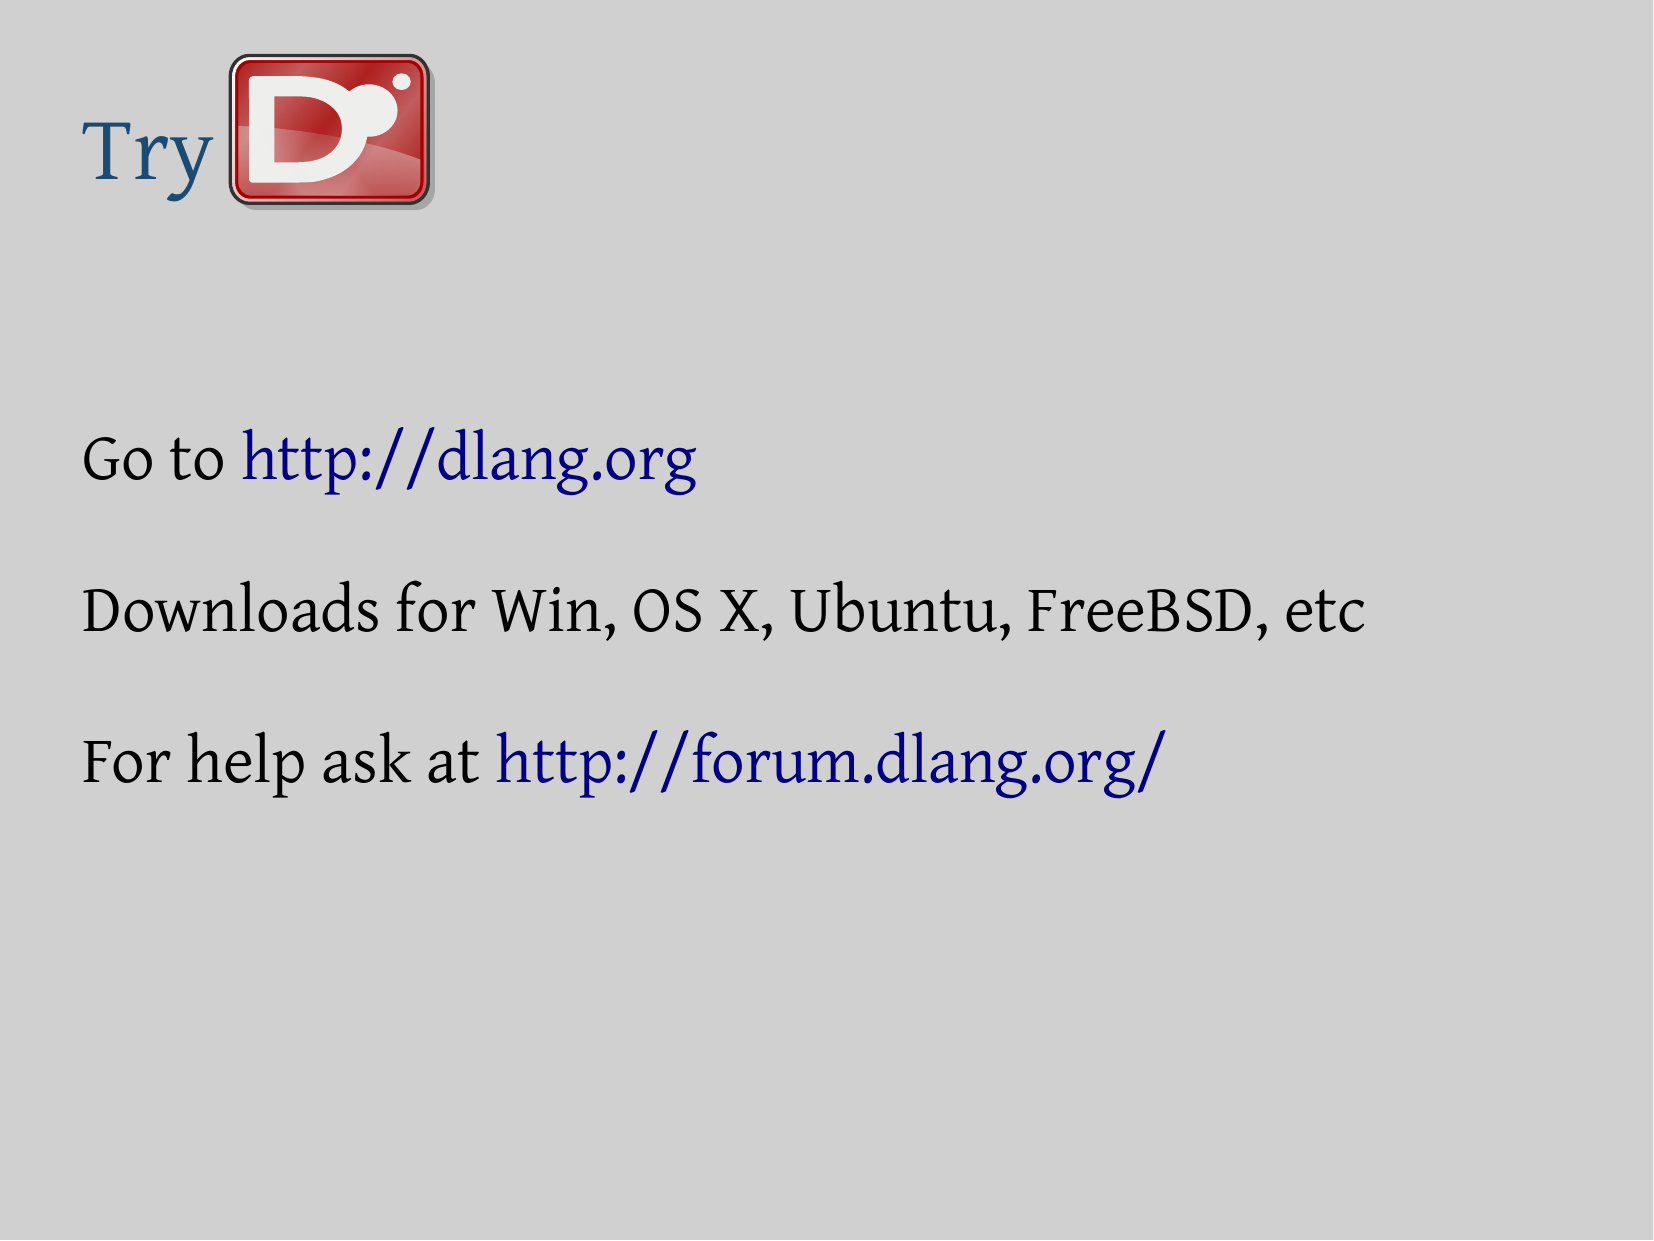

# Try D!
Go to http://dlang.org
Downloads for Win, OS X, Ubuntu, FreeBSD, etc
For help ask at http://forum.dlang.org/